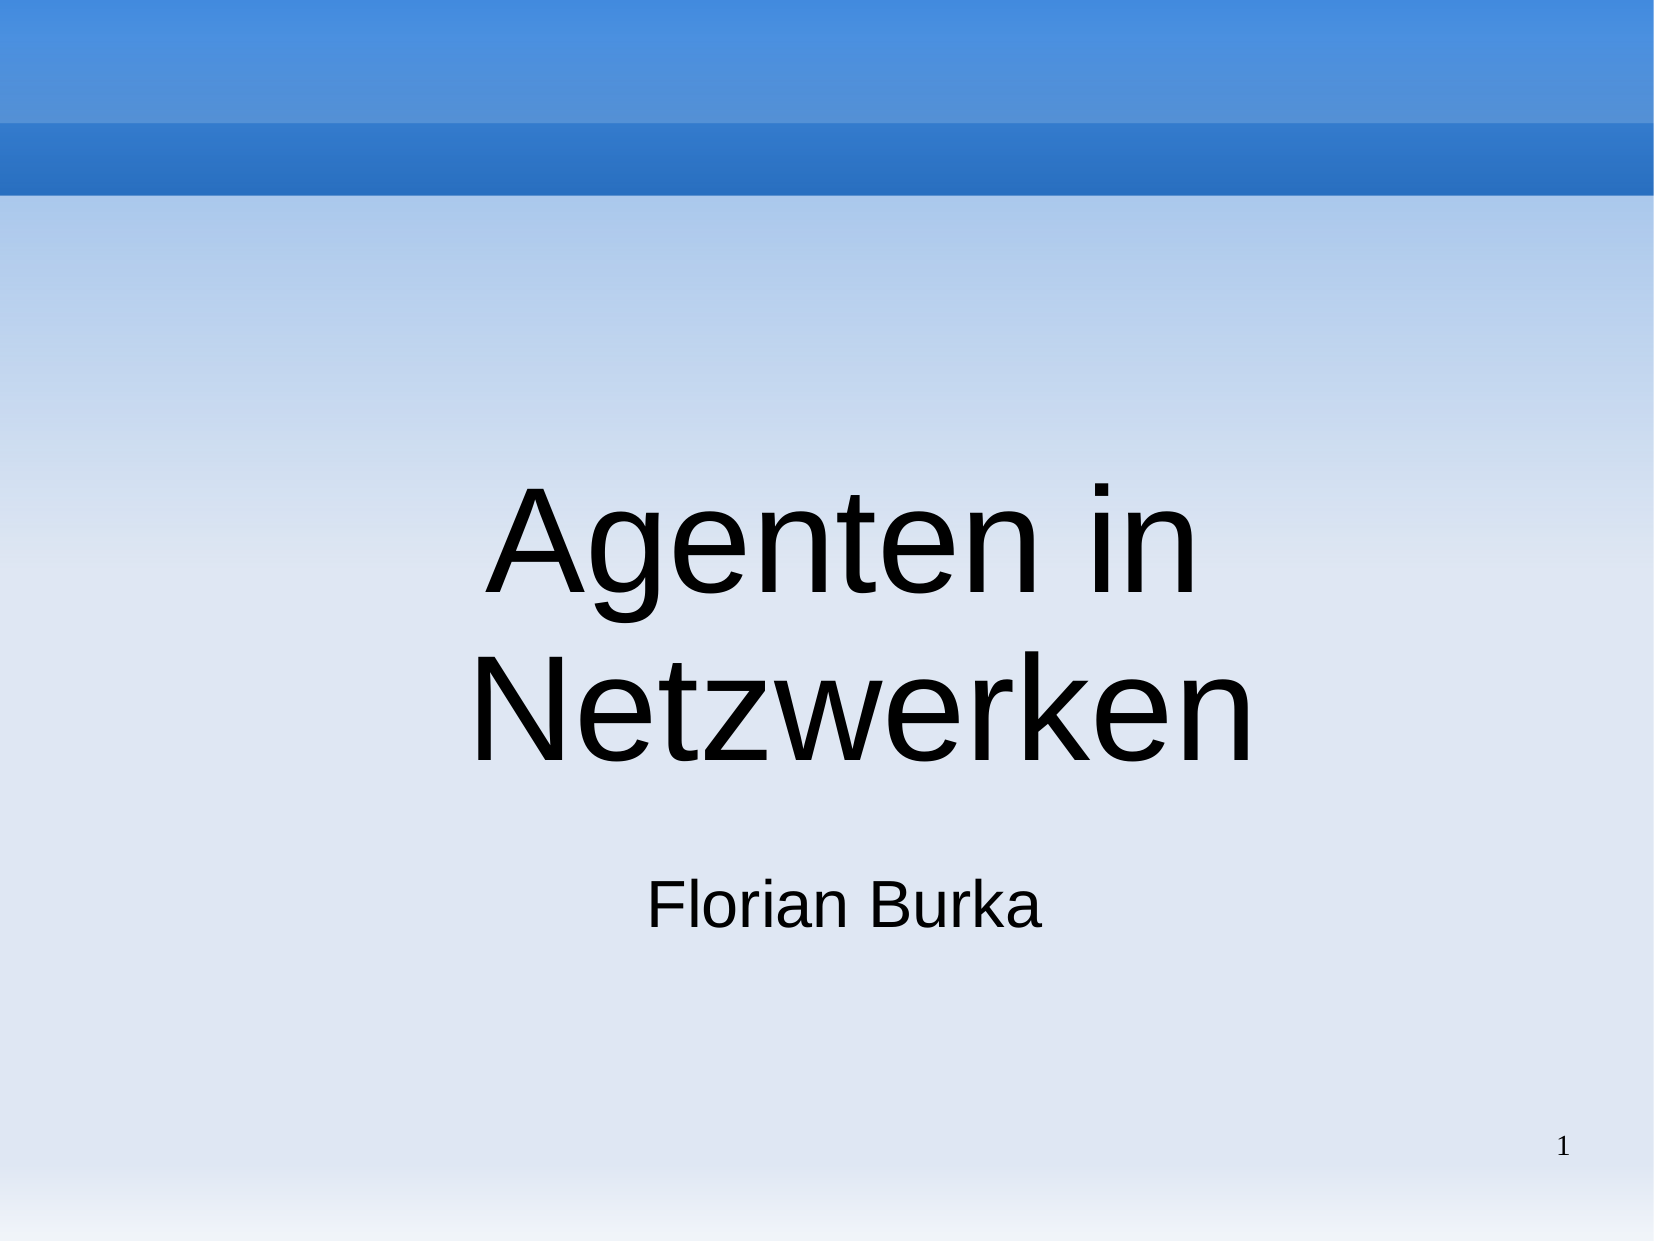

#
Agenten in Netzwerken
Florian Burka
1